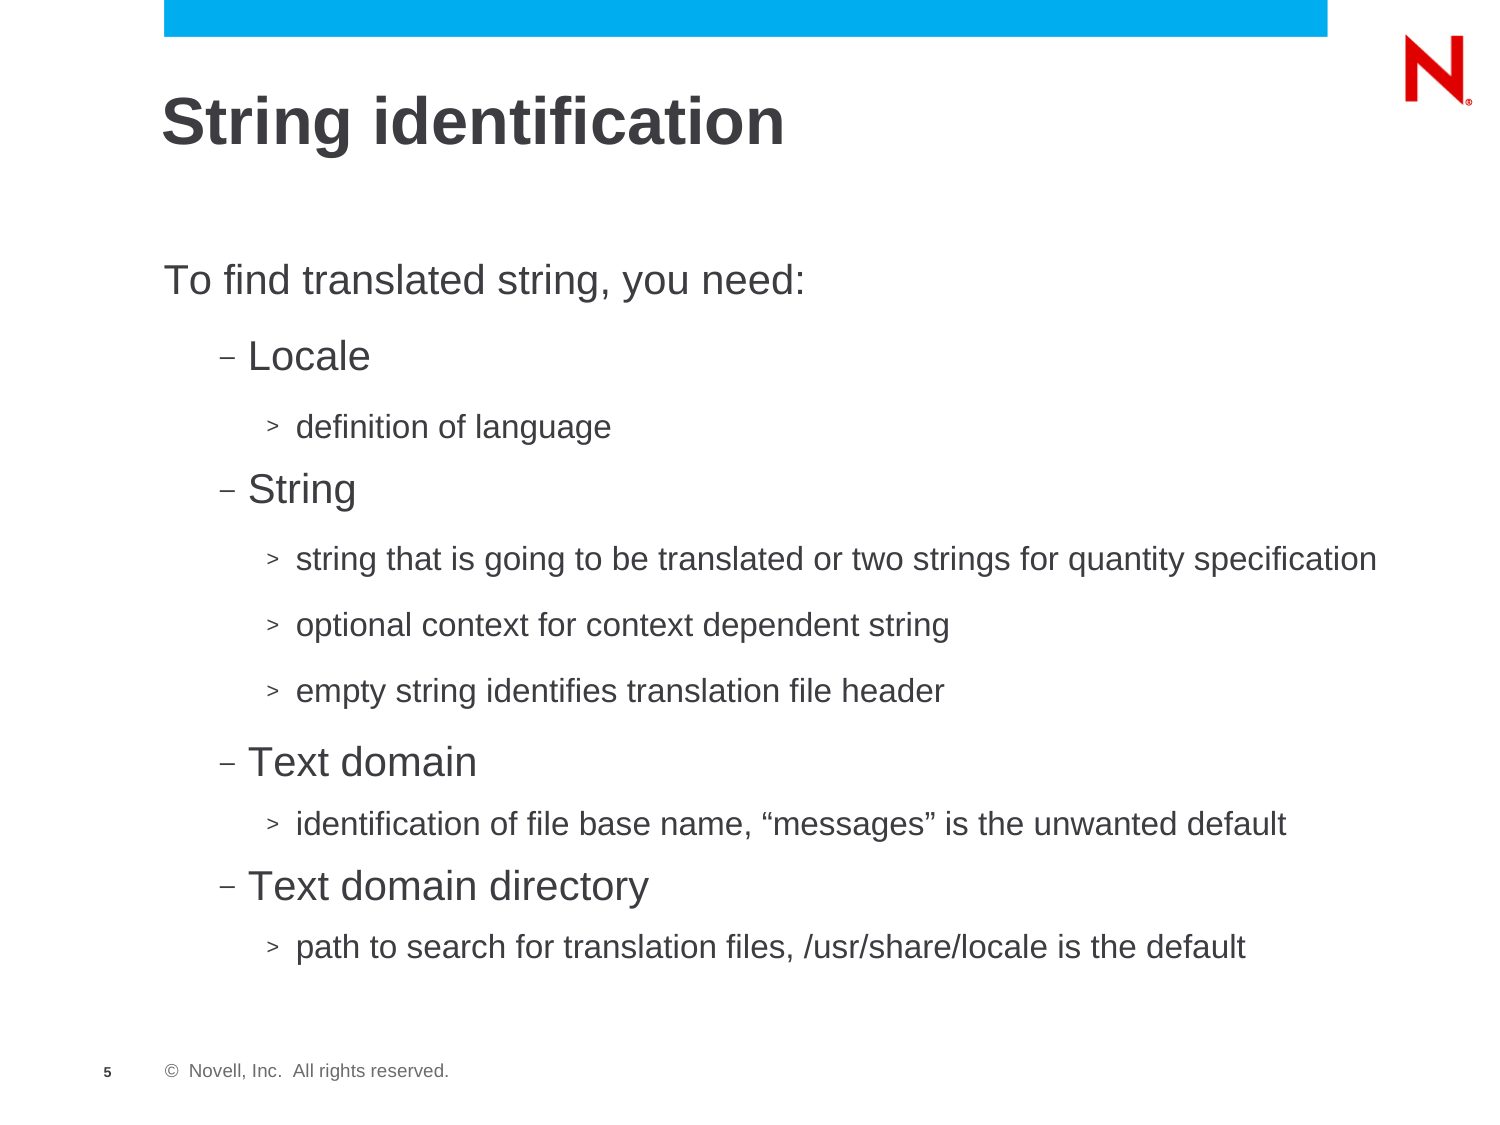

# String identification
To find translated string, you need:
Locale
definition of language
String
string that is going to be translated or two strings for quantity specification
optional context for context dependent string
empty string identifies translation file header
Text domain
identification of file base name, “messages” is the unwanted default
Text domain directory
path to search for translation files, /usr/share/locale is the default